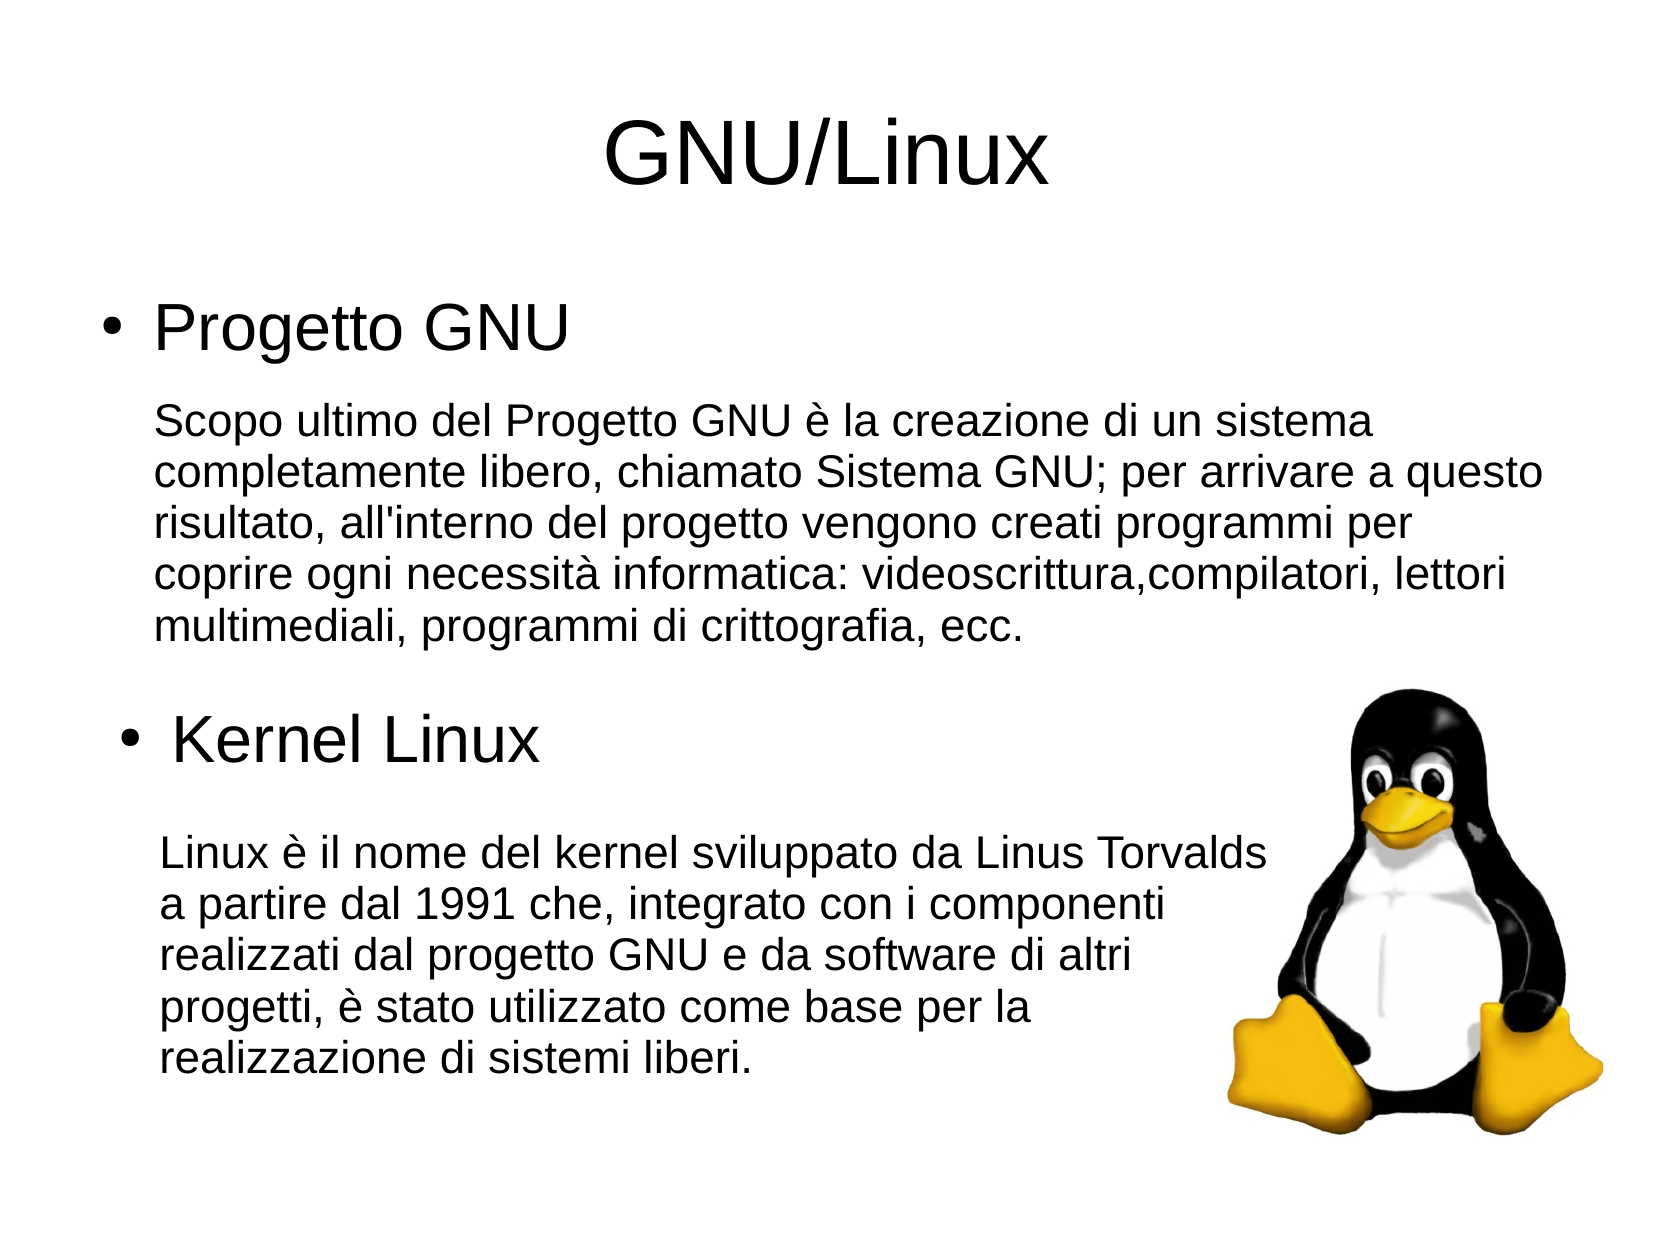

# GNU/Linux
Progetto GNU
Scopo ultimo del Progetto GNU è la creazione di un sistema completamente libero, chiamato Sistema GNU; per arrivare a questo risultato, all'interno del progetto vengono creati programmi per coprire ogni necessità informatica: videoscrittura,compilatori, lettori multimediali, programmi di crittografia, ecc.
Kernel Linux
Linux è il nome del kernel sviluppato da Linus Torvalds a partire dal 1991 che, integrato con i componenti realizzati dal progetto GNU e da software di altri progetti, è stato utilizzato come base per la realizzazione di sistemi liberi.